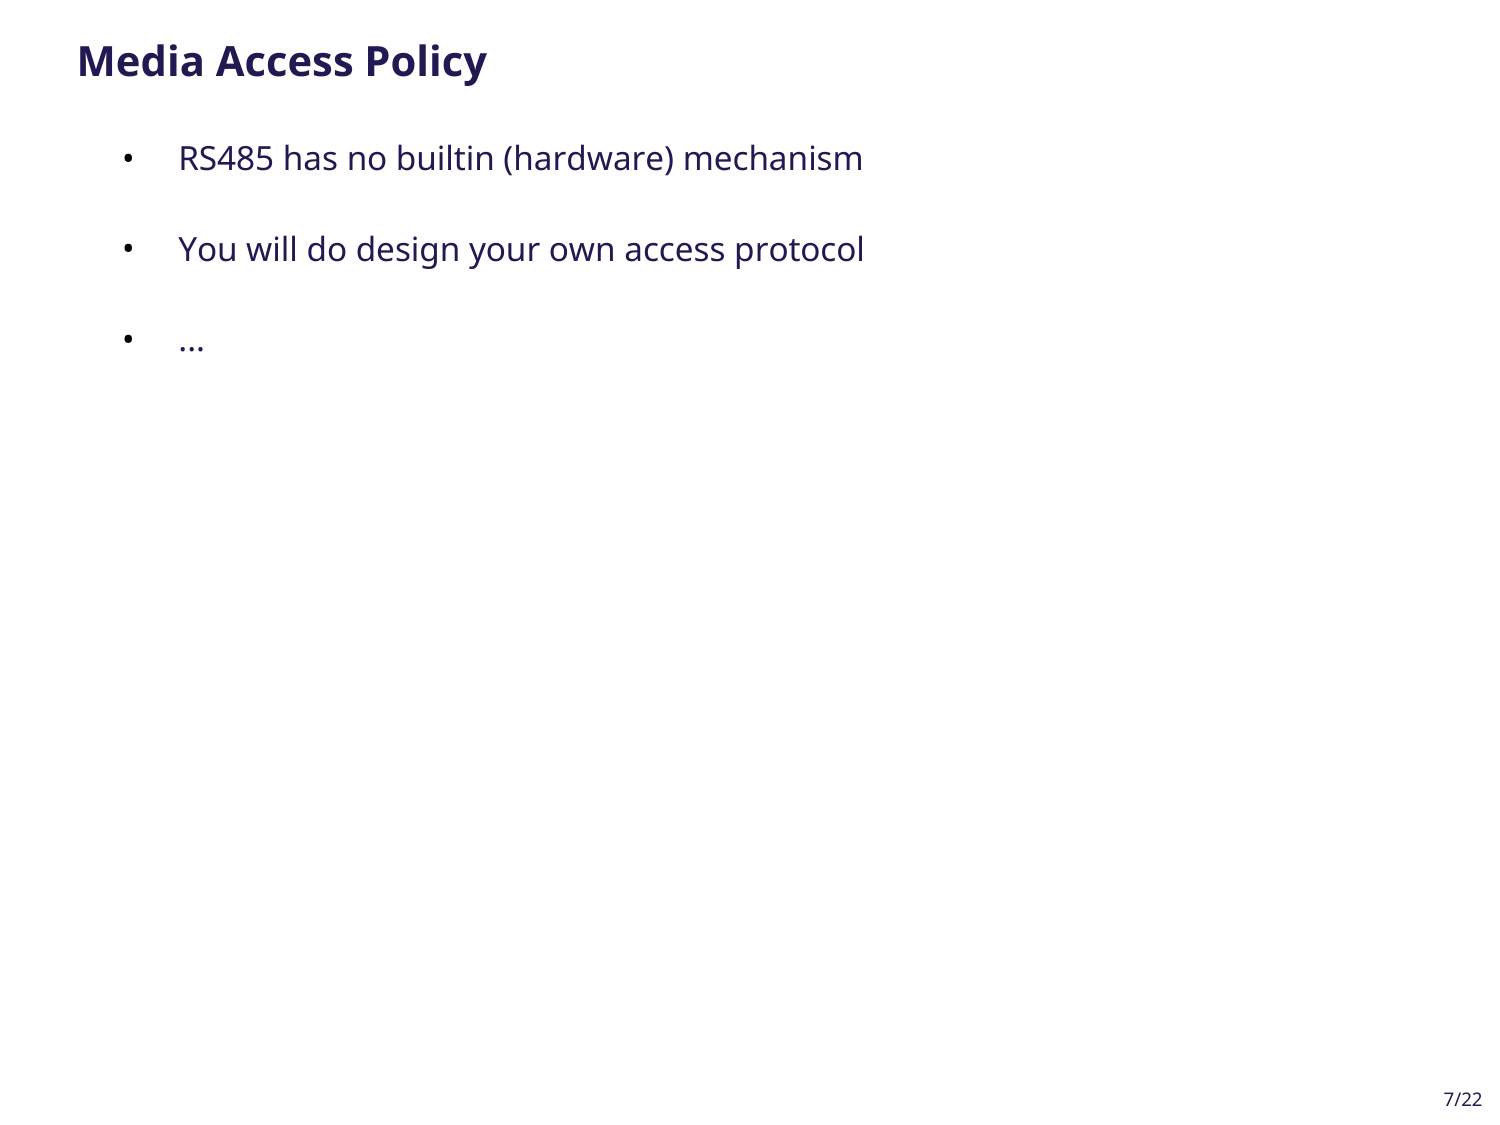

# Media Access Policy
RS485 has no builtin (hardware) mechanism
You will do design your own access protocol
...